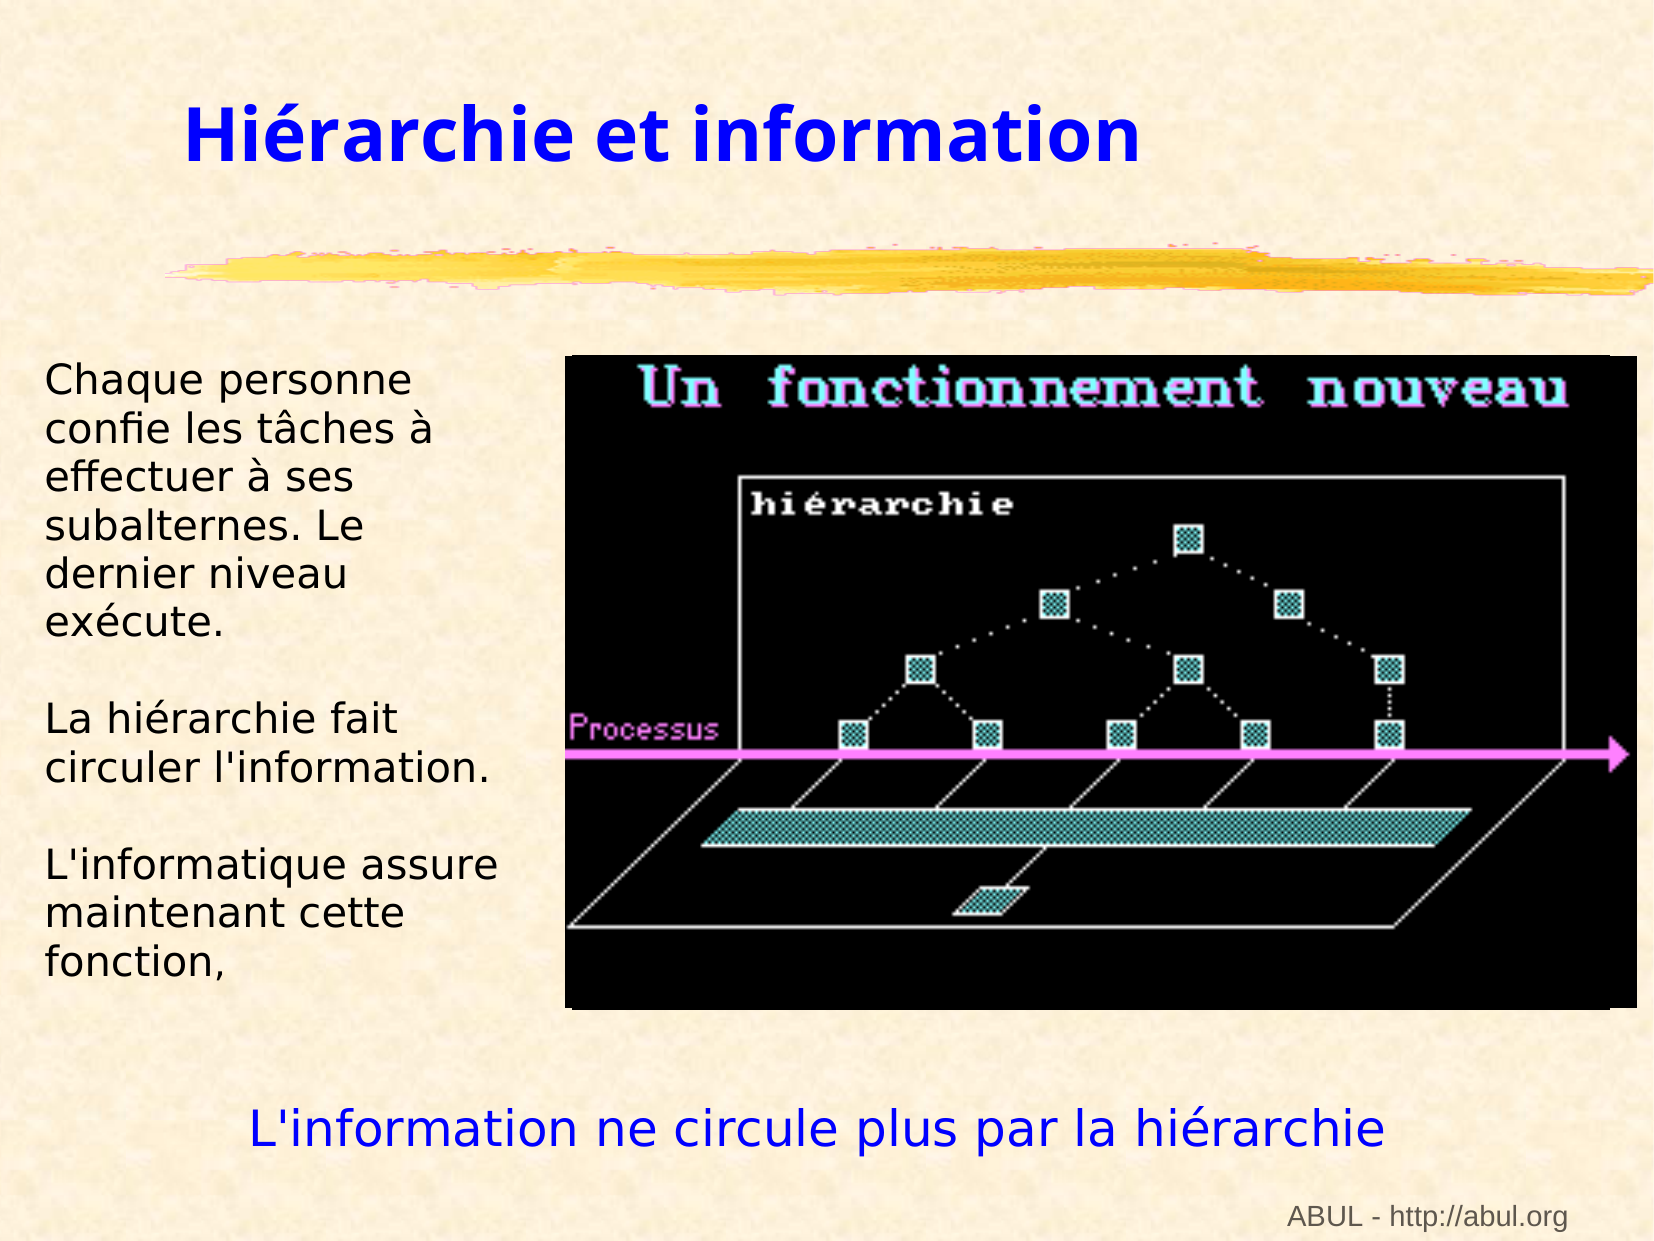

# Hiérarchie et information
Chaque personne confie les tâches à effectuer à ses subalternes. Le dernier niveau exécute.
La hiérarchie fait circuler l'information.
L'informatique assure maintenant cette fonction,
L'information ne circule plus par la hiérarchie